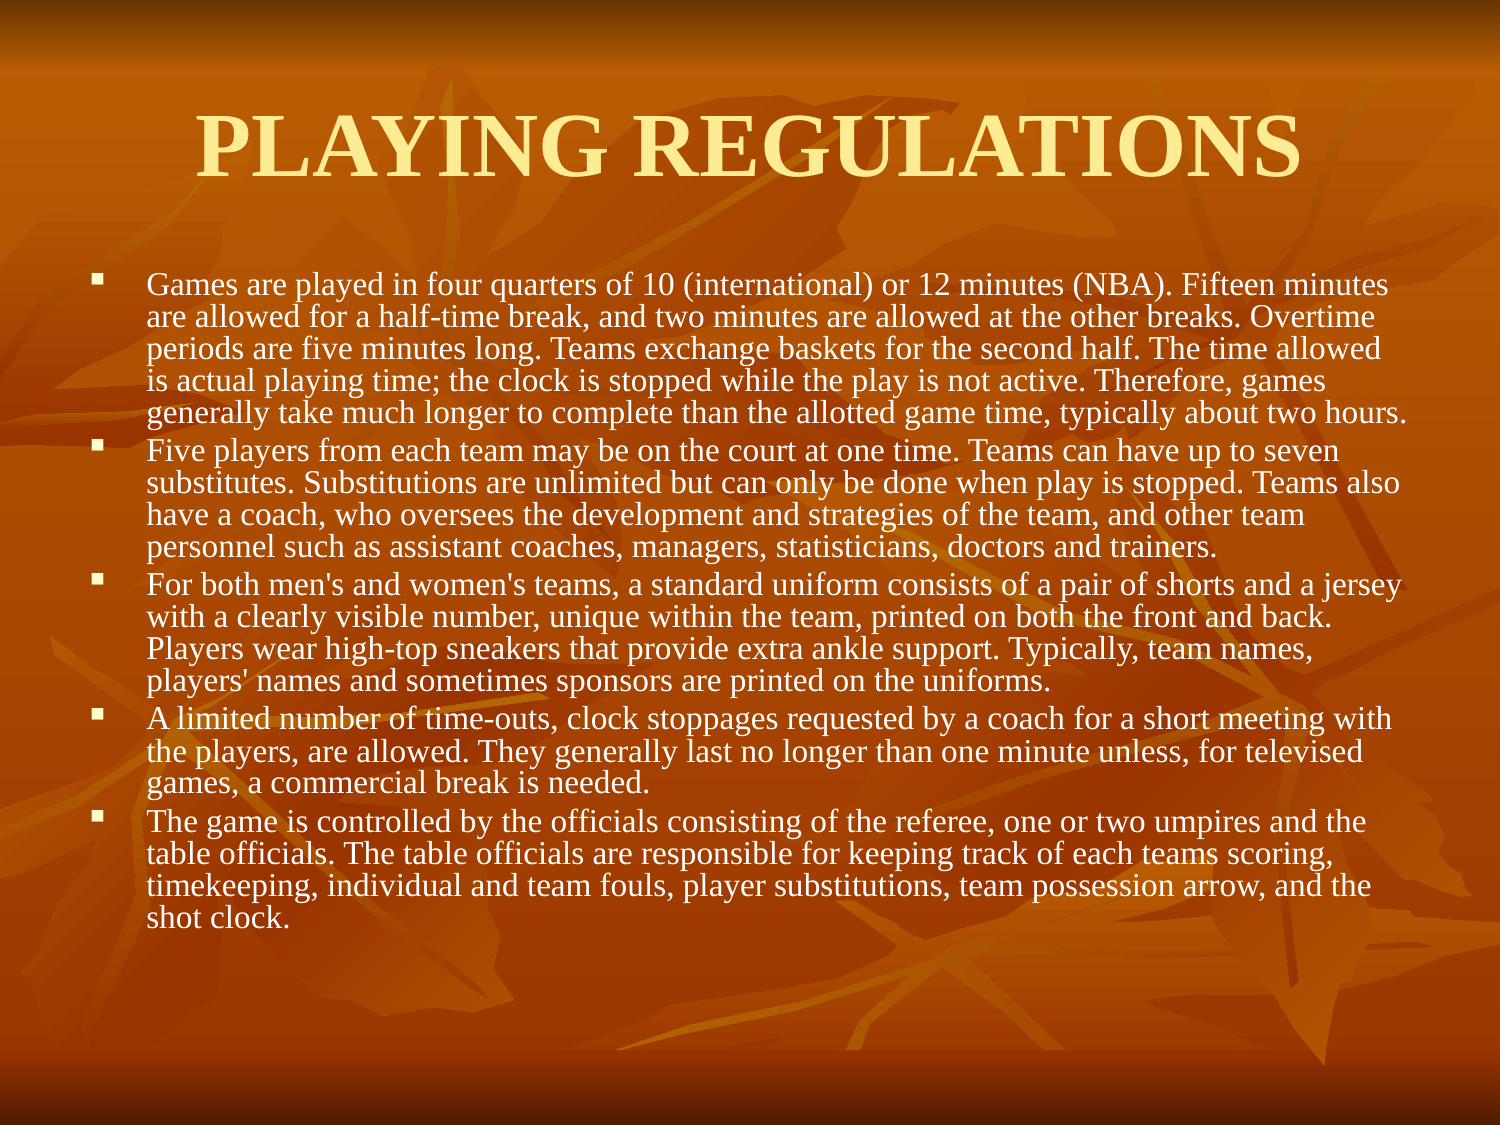

# PLAYING REGULATIONS
Games are played in four quarters of 10 (international) or 12 minutes (NBA). Fifteen minutes are allowed for a half-time break, and two minutes are allowed at the other breaks. Overtime periods are five minutes long. Teams exchange baskets for the second half. The time allowed is actual playing time; the clock is stopped while the play is not active. Therefore, games generally take much longer to complete than the allotted game time, typically about two hours.
Five players from each team may be on the court at one time. Teams can have up to seven substitutes. Substitutions are unlimited but can only be done when play is stopped. Teams also have a coach, who oversees the development and strategies of the team, and other team personnel such as assistant coaches, managers, statisticians, doctors and trainers.
For both men's and women's teams, a standard uniform consists of a pair of shorts and a jersey with a clearly visible number, unique within the team, printed on both the front and back. Players wear high-top sneakers that provide extra ankle support. Typically, team names, players' names and sometimes sponsors are printed on the uniforms.
A limited number of time-outs, clock stoppages requested by a coach for a short meeting with the players, are allowed. They generally last no longer than one minute unless, for televised games, a commercial break is needed.
The game is controlled by the officials consisting of the referee, one or two umpires and the table officials. The table officials are responsible for keeping track of each teams scoring, timekeeping, individual and team fouls, player substitutions, team possession arrow, and the shot clock.